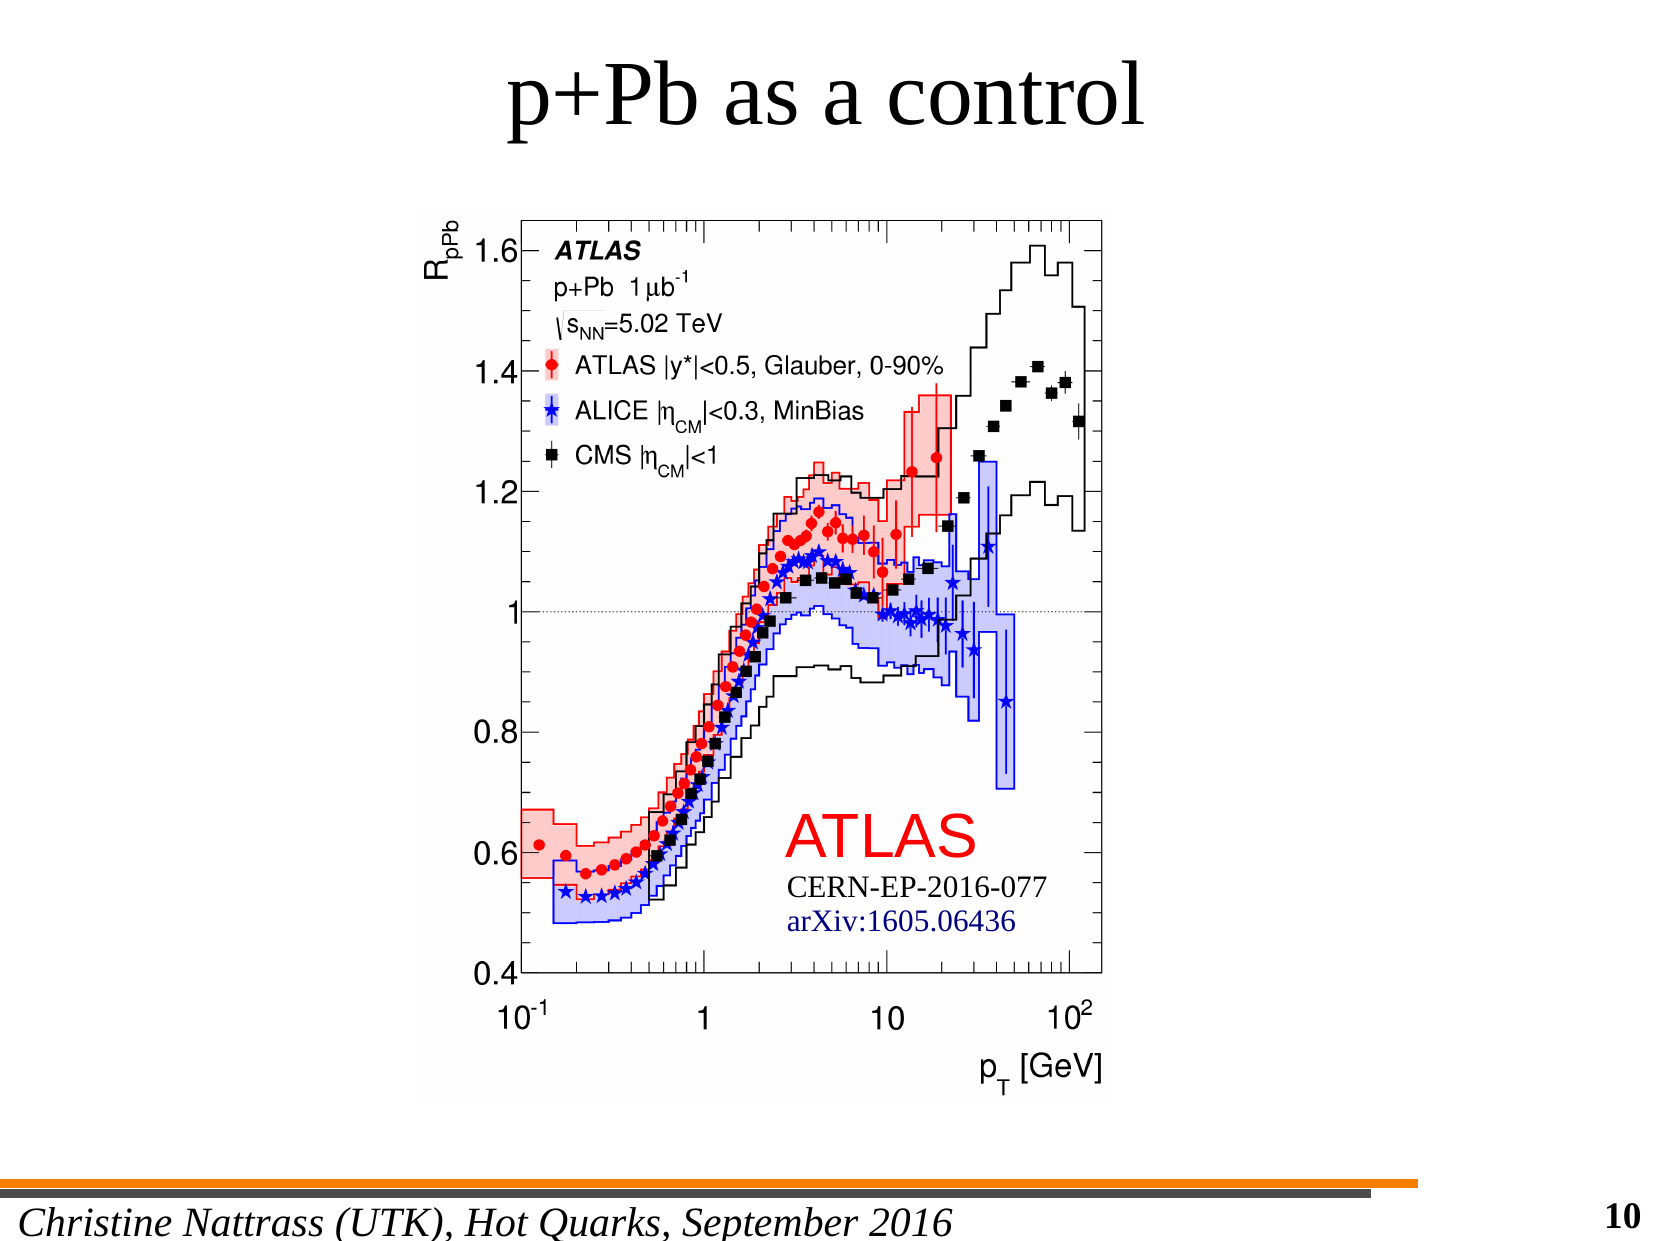

# p+Pb as a control
ATLAS
CERN-EP-2016-077 arXiv:1605.06436